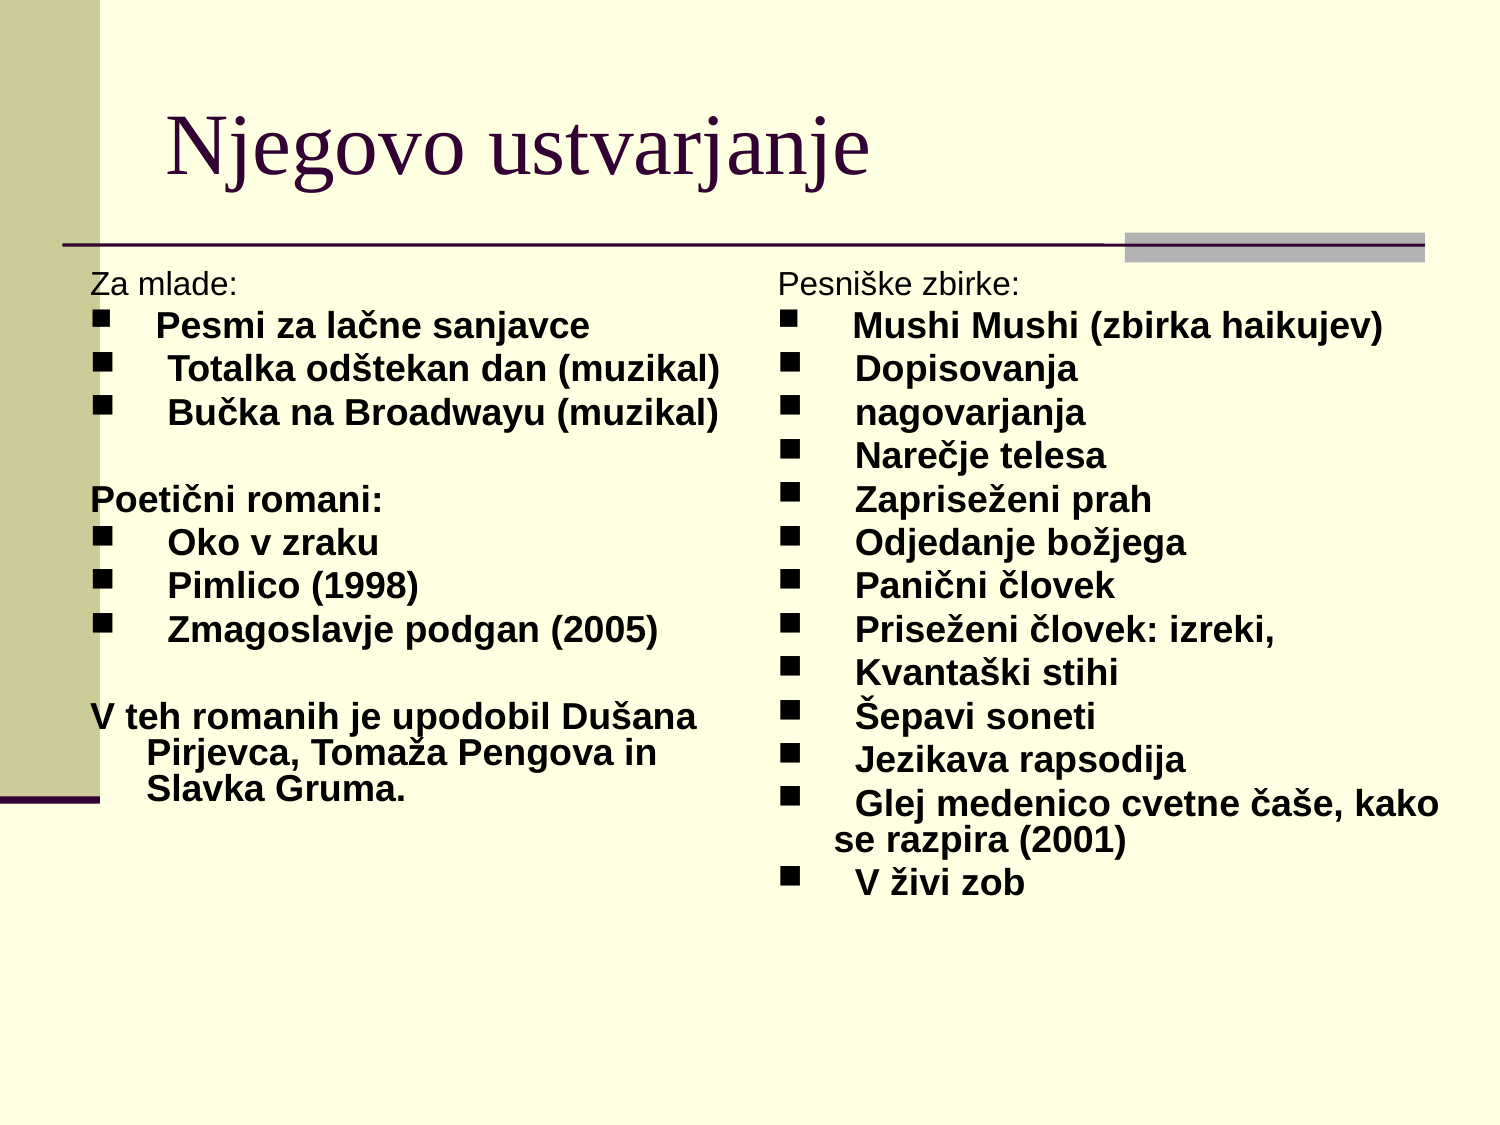

# Njegovo ustvarjanje
Za mlade:
 Pesmi za lačne sanjavce
 Totalka odštekan dan (muzikal)
 Bučka na Broadwayu (muzikal)
Poetični romani:
 Oko v zraku
 Pimlico (1998)
 Zmagoslavje podgan (2005)
V teh romanih je upodobil Dušana Pirjevca, Tomaža Pengova in Slavka Gruma.
Pesniške zbirke:
 Mushi Mushi (zbirka haikujev)
 Dopisovanja
 nagovarjanja
 Narečje telesa
 Zapriseženi prah
 Odjedanje božjega
 Panični človek
 Priseženi človek: izreki,
 Kvantaški stihi
 Šepavi soneti
 Jezikava rapsodija
 Glej medenico cvetne čaše, kako se razpira (2001)
 V živi zob